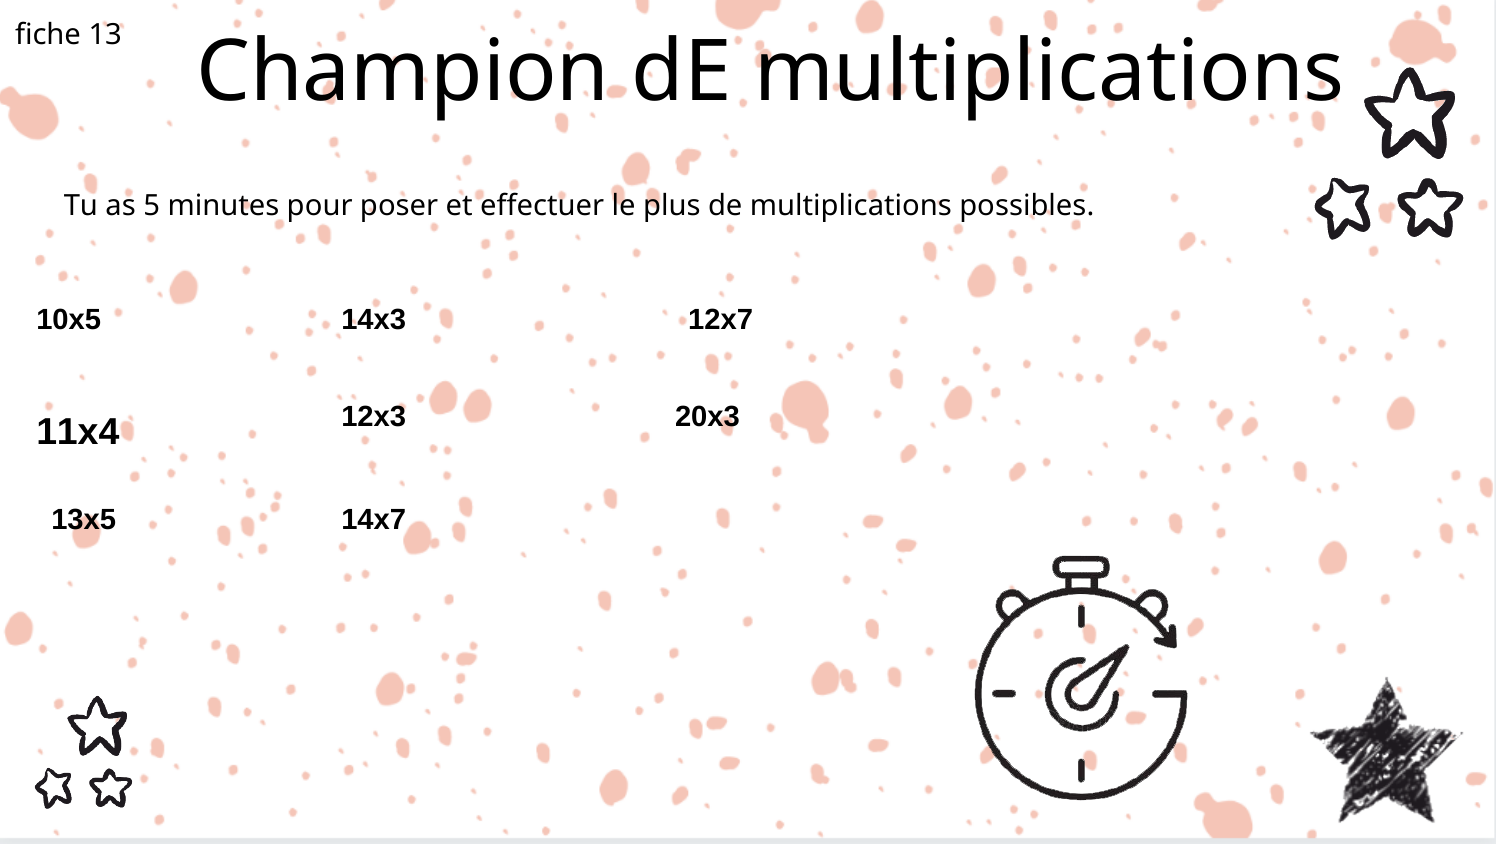

fiche 13
Champion dE multiplications
Tu as 5 minutes pour poser et effectuer le plus de multiplications possibles.
10x5
14x3
12x7
12x3
20x3
11x4
13x5
14x7